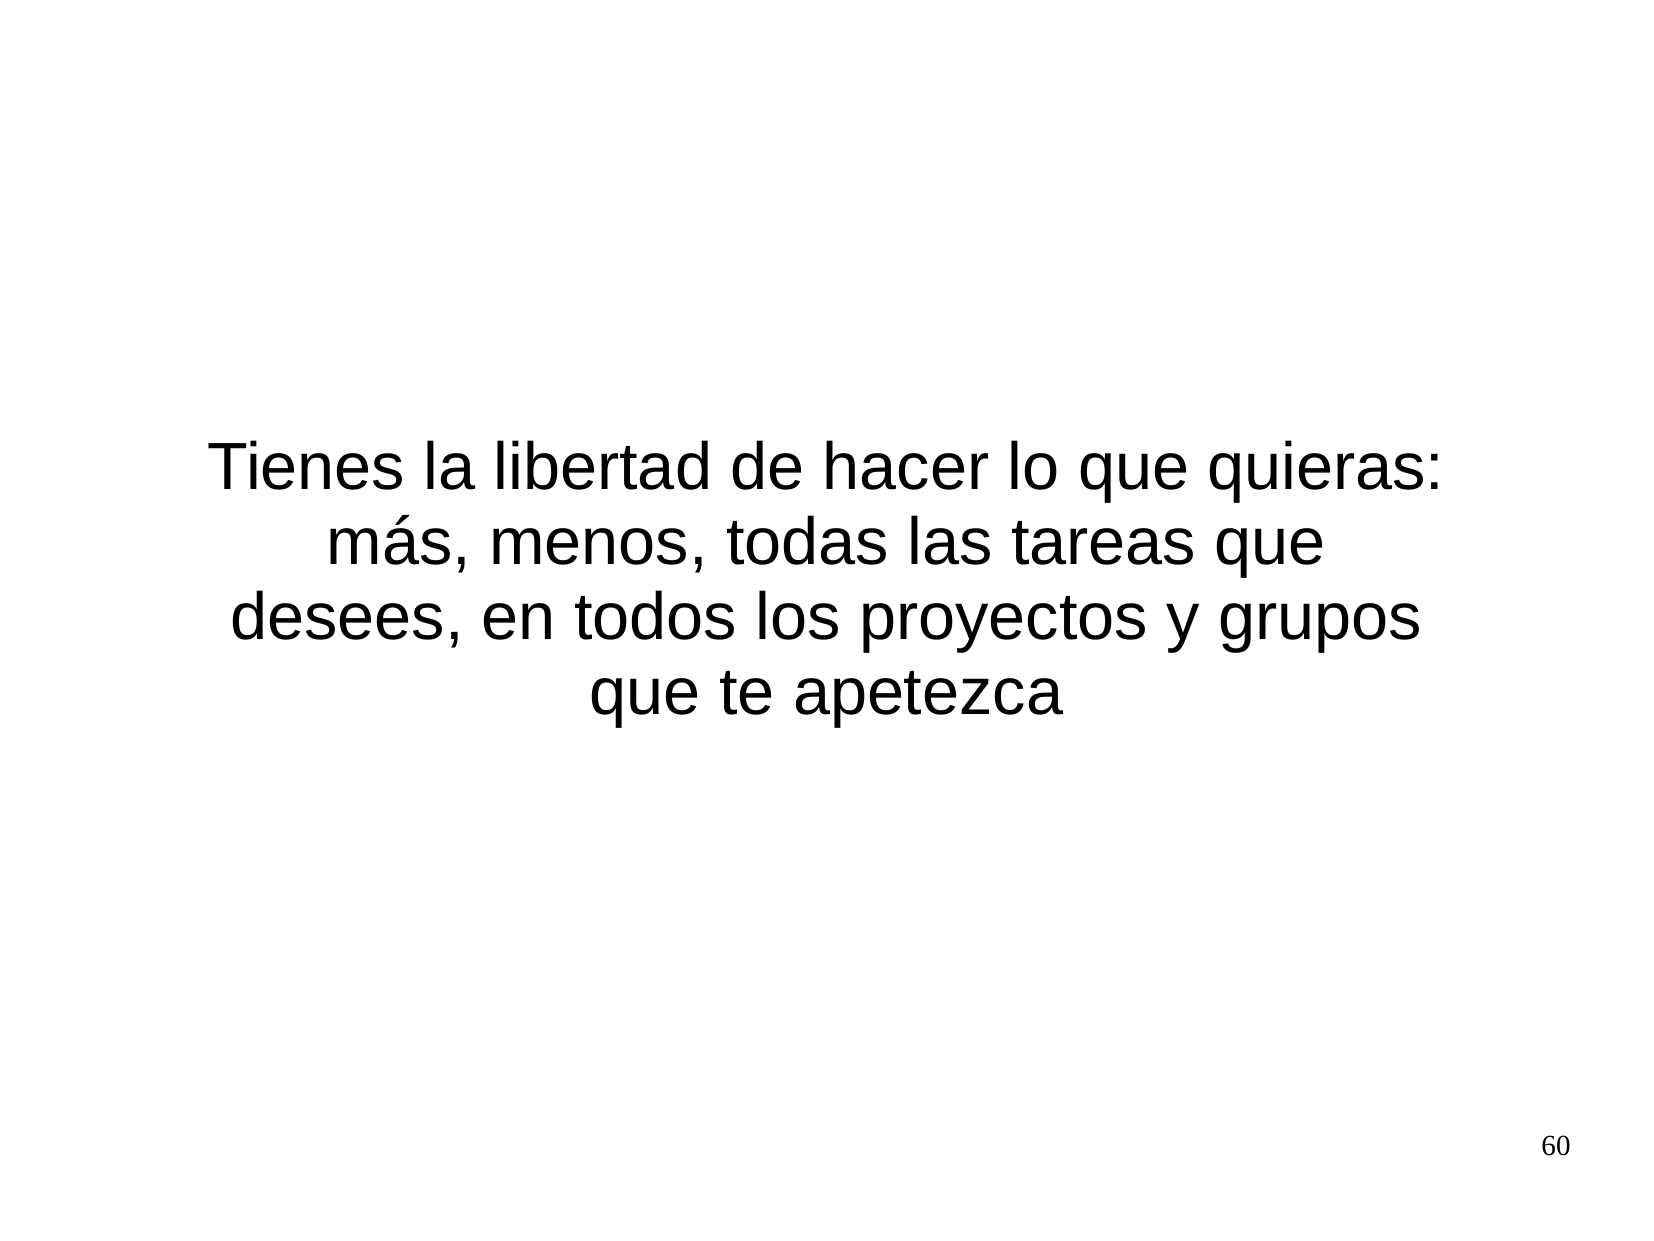

Tienes la libertad de hacer lo que quieras:
más, menos, todas las tareas que
desees, en todos los proyectos y grupos
que te apetezca
60